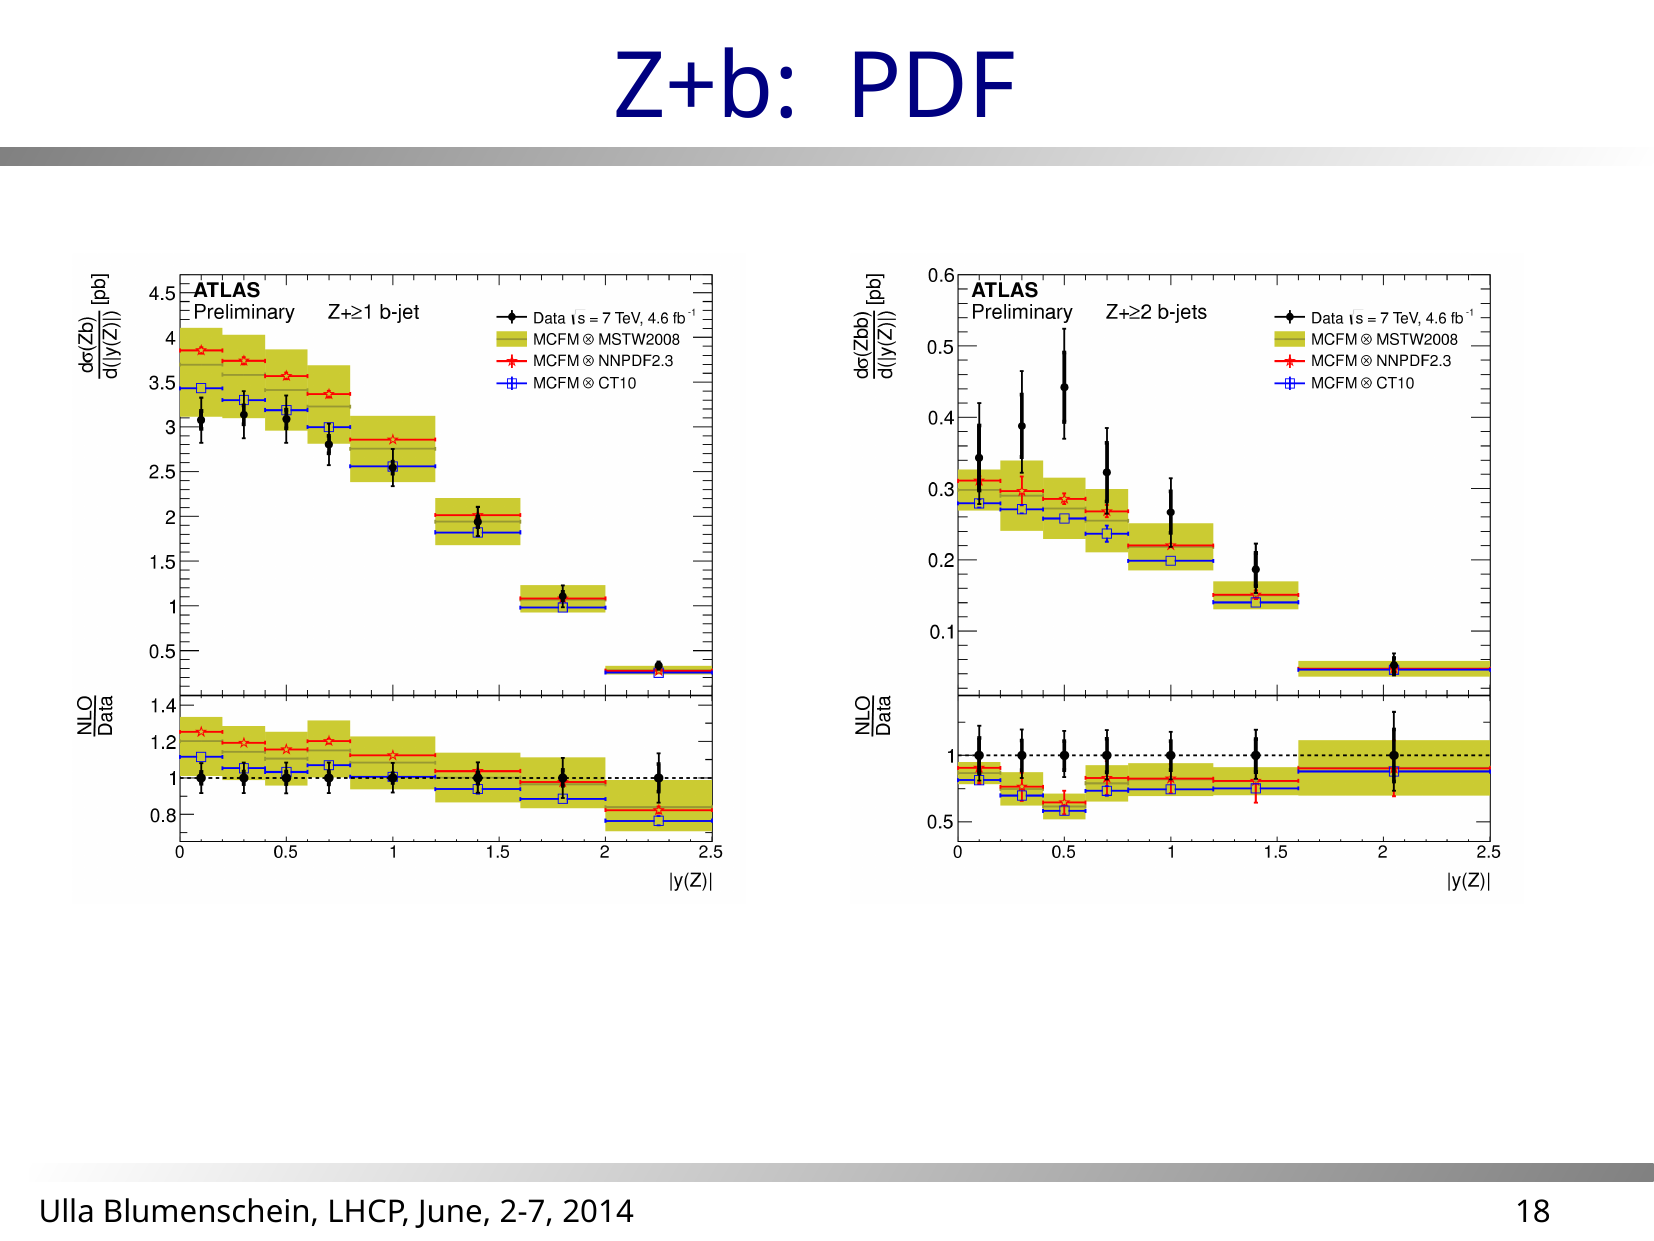

# Z+b: PDF
Ulla Blumenschein, LHCP, June, 2-7, 2014 18